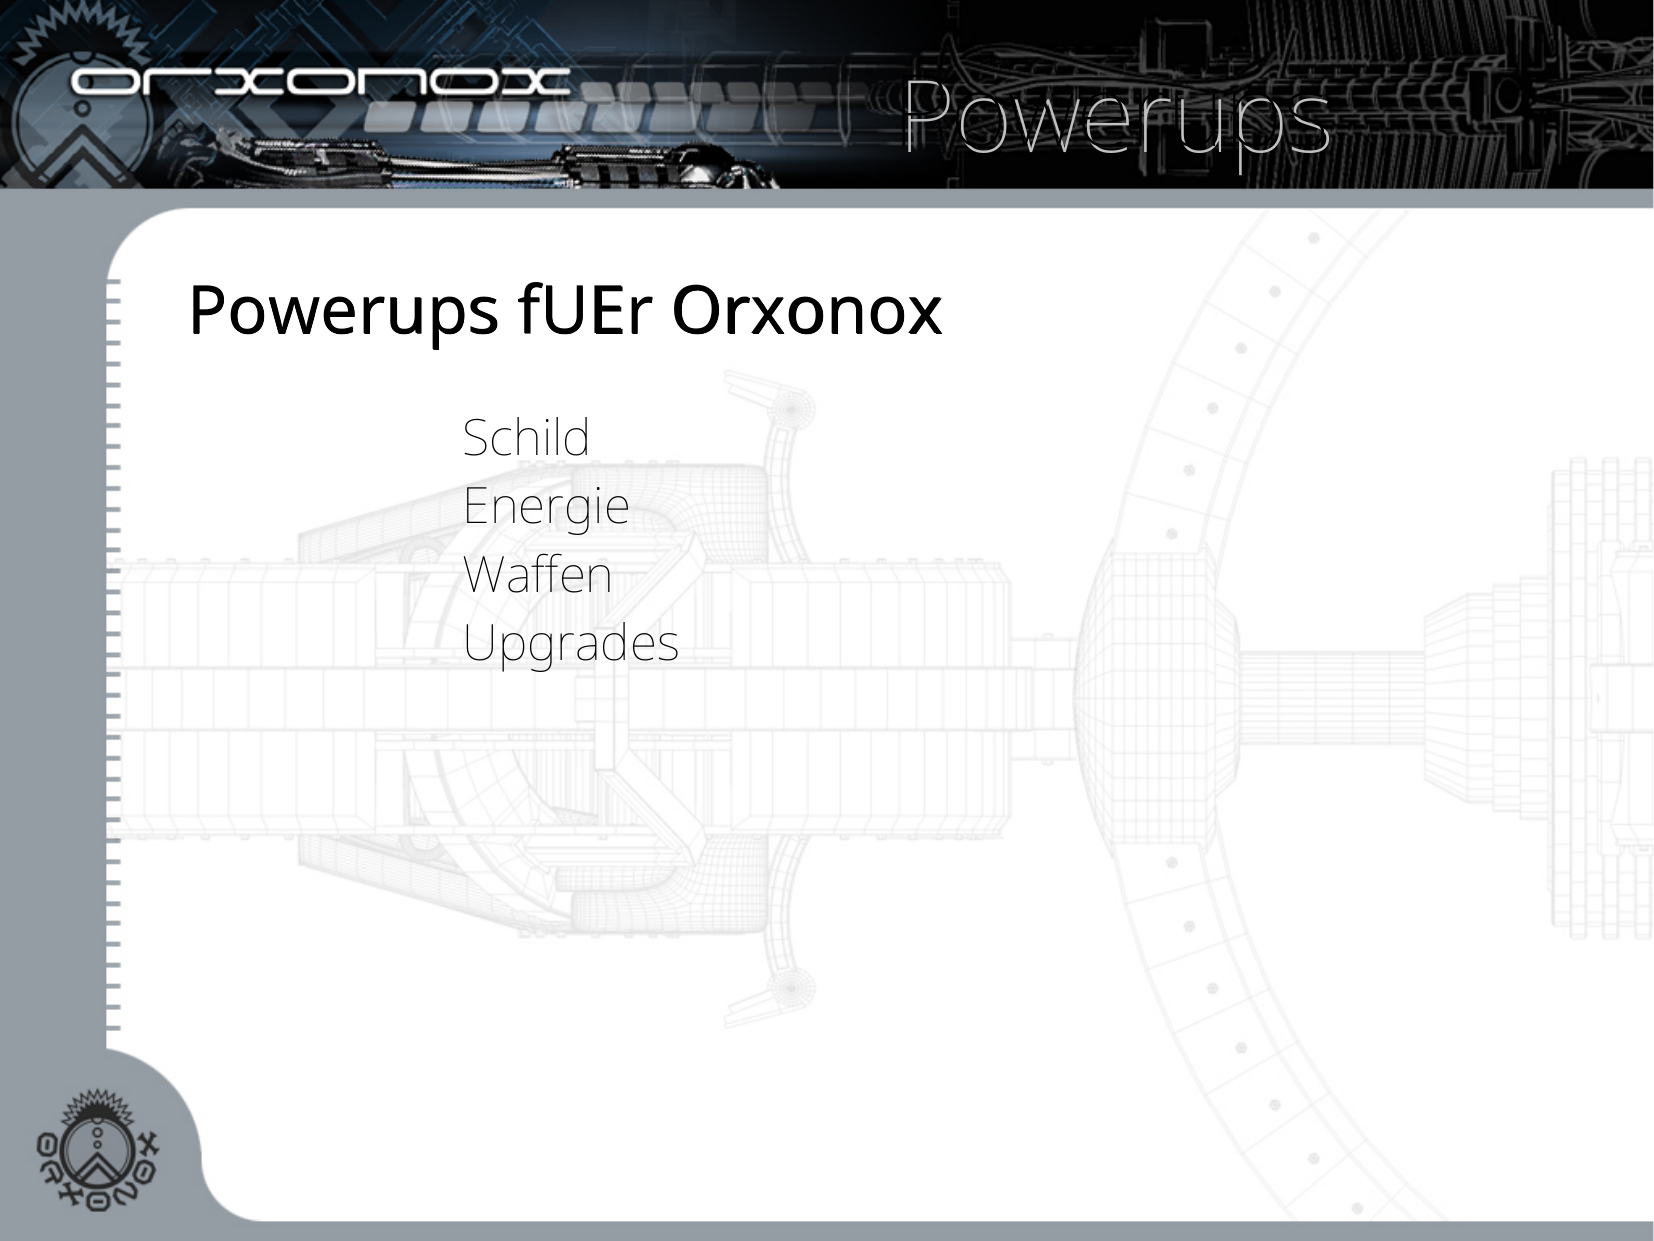

Powerups
Powerups fUEr Orxonox
	Schild
	Energie
	Waffen
	Upgrades